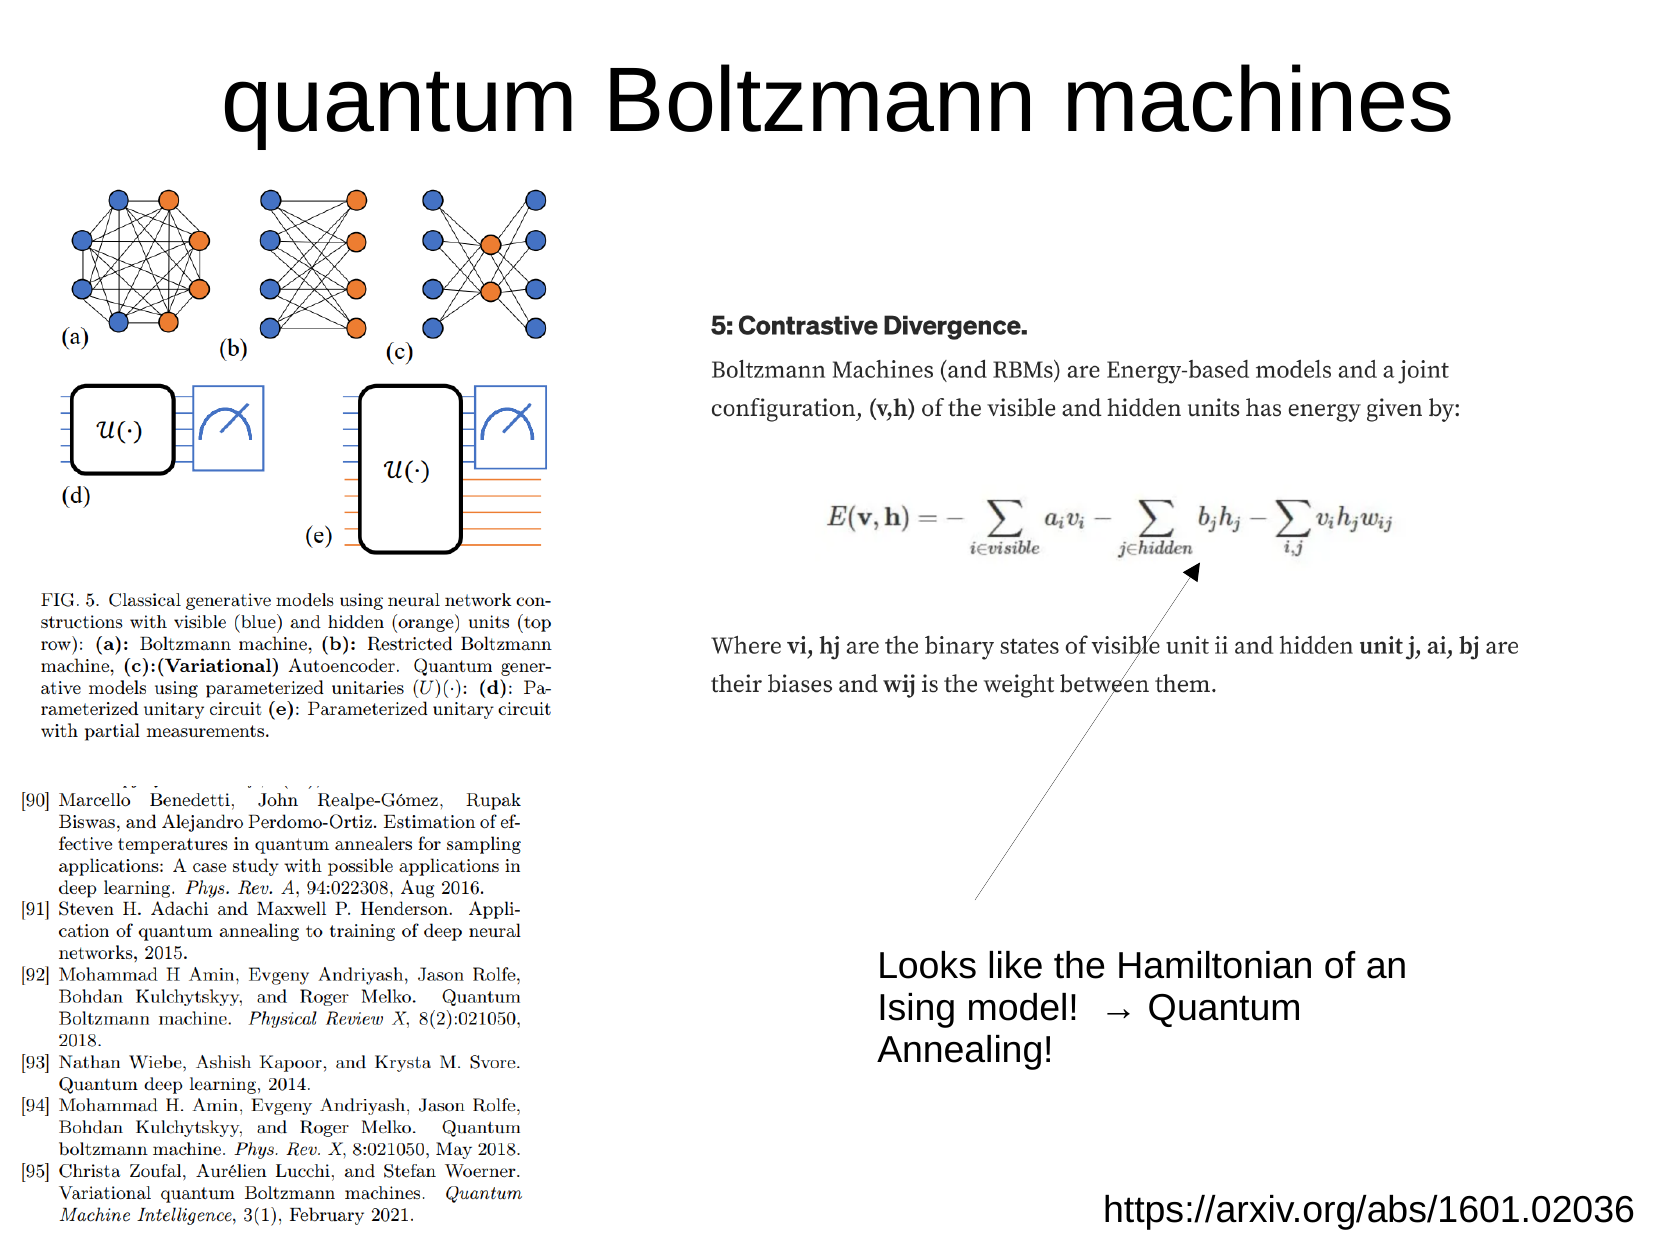

# quantum Boltzmann machines
Looks like the Hamiltonian of an Ising model! → Quantum Annealing!
https://arxiv.org/abs/1601.02036